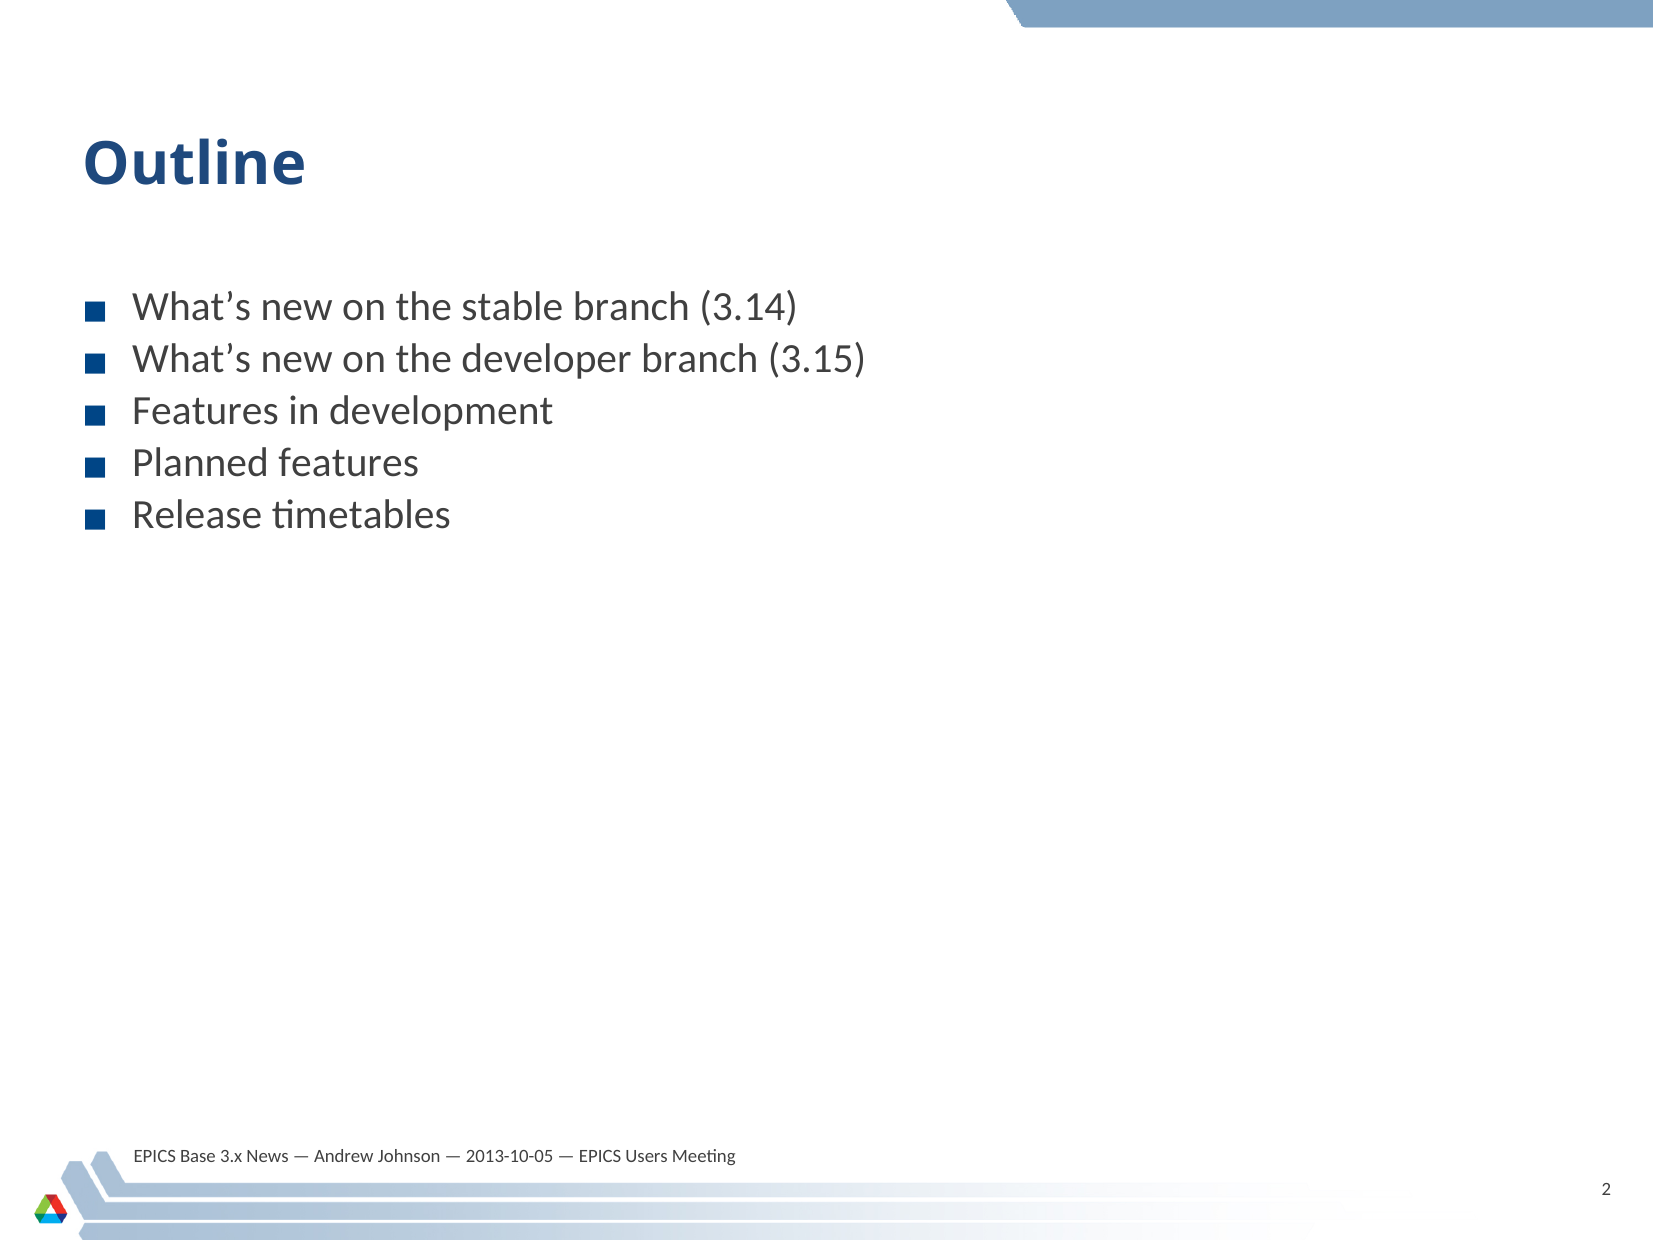

# Outline
What’s new on the stable branch (3.14)
What’s new on the developer branch (3.15)
Features in development
Planned features
Release timetables
EPICS Base 3.x News — Andrew Johnson — 2013-10-05 — EPICS Users Meeting
2